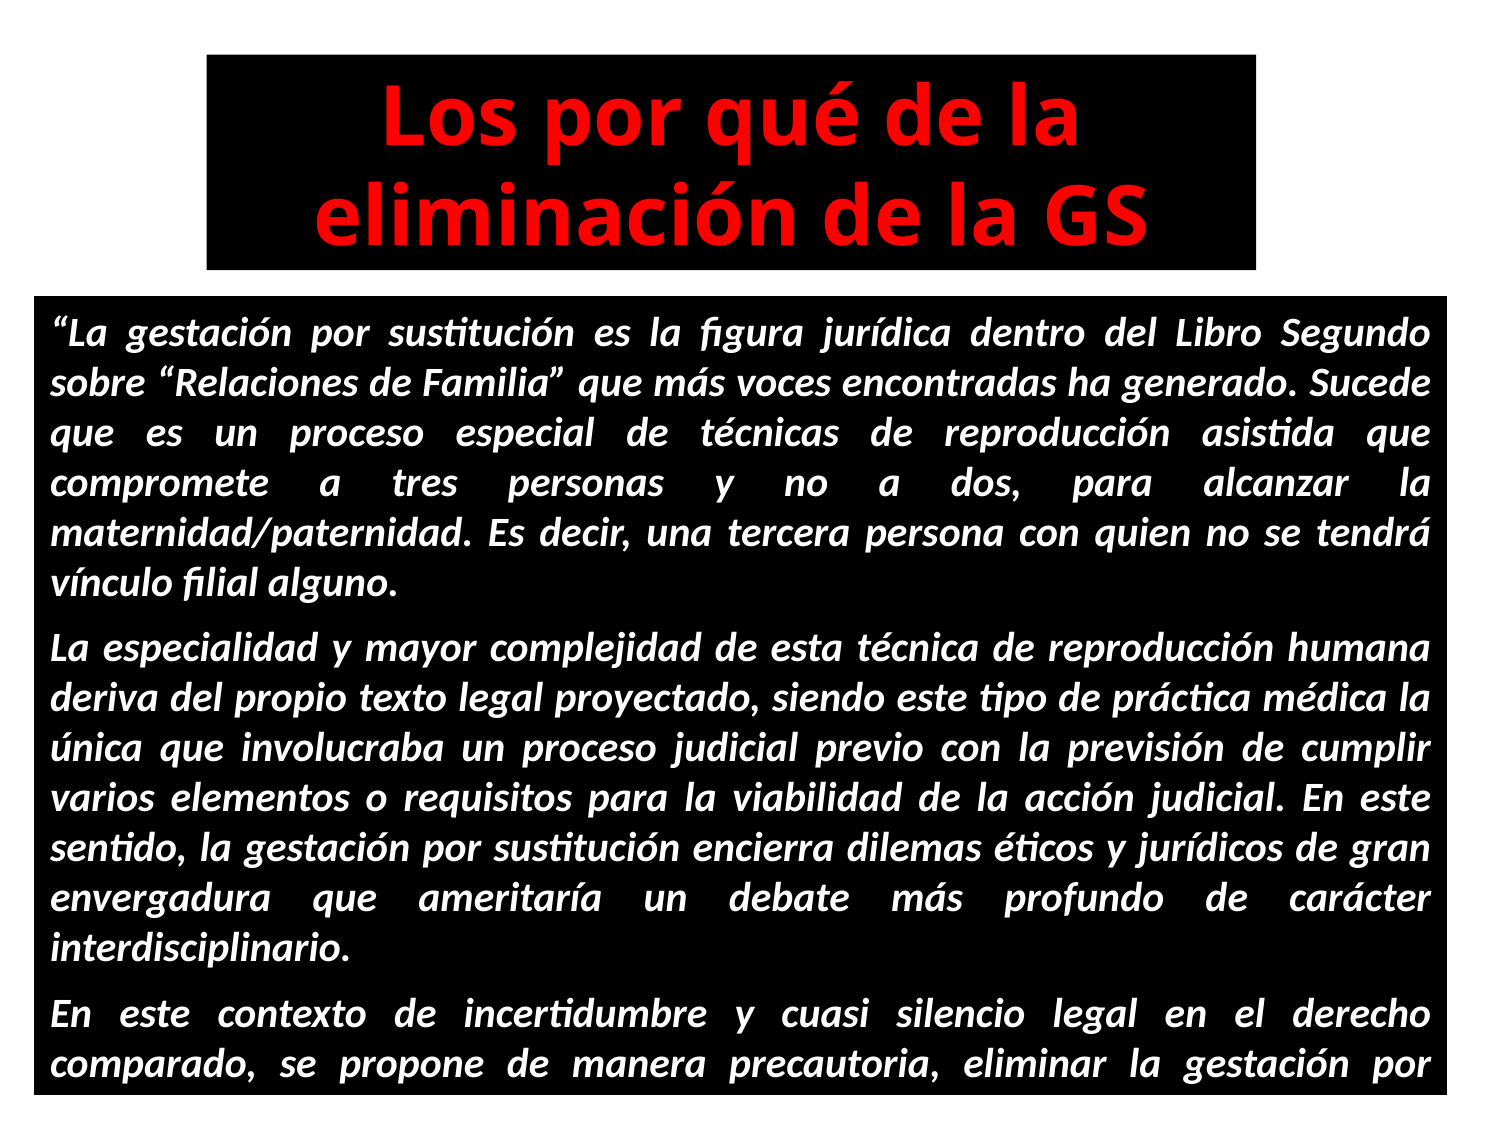

# Los por qué de la eliminación de la GS
“La gestación por sustitución es la figura jurídica dentro del Libro Segundo sobre “Relaciones de Familia” que más voces encontradas ha generado. Sucede que es un proceso especial de técnicas de reproducción asistida que compromete a tres personas y no a dos, para alcanzar la maternidad/paternidad. Es decir, una tercera persona con quien no se tendrá vínculo filial alguno.
La especialidad y mayor complejidad de esta técnica de reproducción humana deriva del propio texto legal proyectado, siendo este tipo de práctica médica la única que involucraba un proceso judicial previo con la previsión de cumplir varios elementos o requisitos para la viabilidad de la acción judicial. En este sentido, la gestación por sustitución encierra dilemas éticos y jurídicos de gran envergadura que ameritaría un debate más profundo de carácter interdisciplinario.
En este contexto de incertidumbre y cuasi silencio legal en el derecho comparado, se propone de manera precautoria, eliminar la gestación por sustitución del proyecto de reforma” (dictamen del FPV).